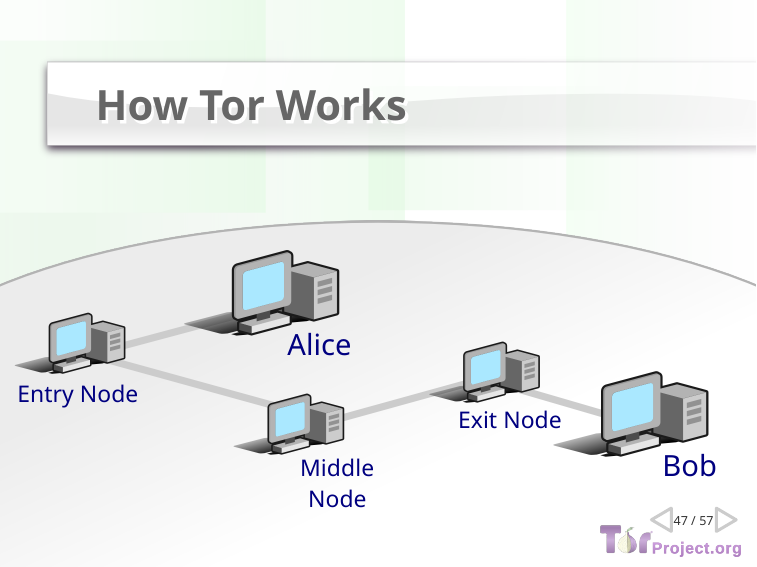

How Tor Works
Alice
Entry Node
Exit Node
Bob
Middle Node